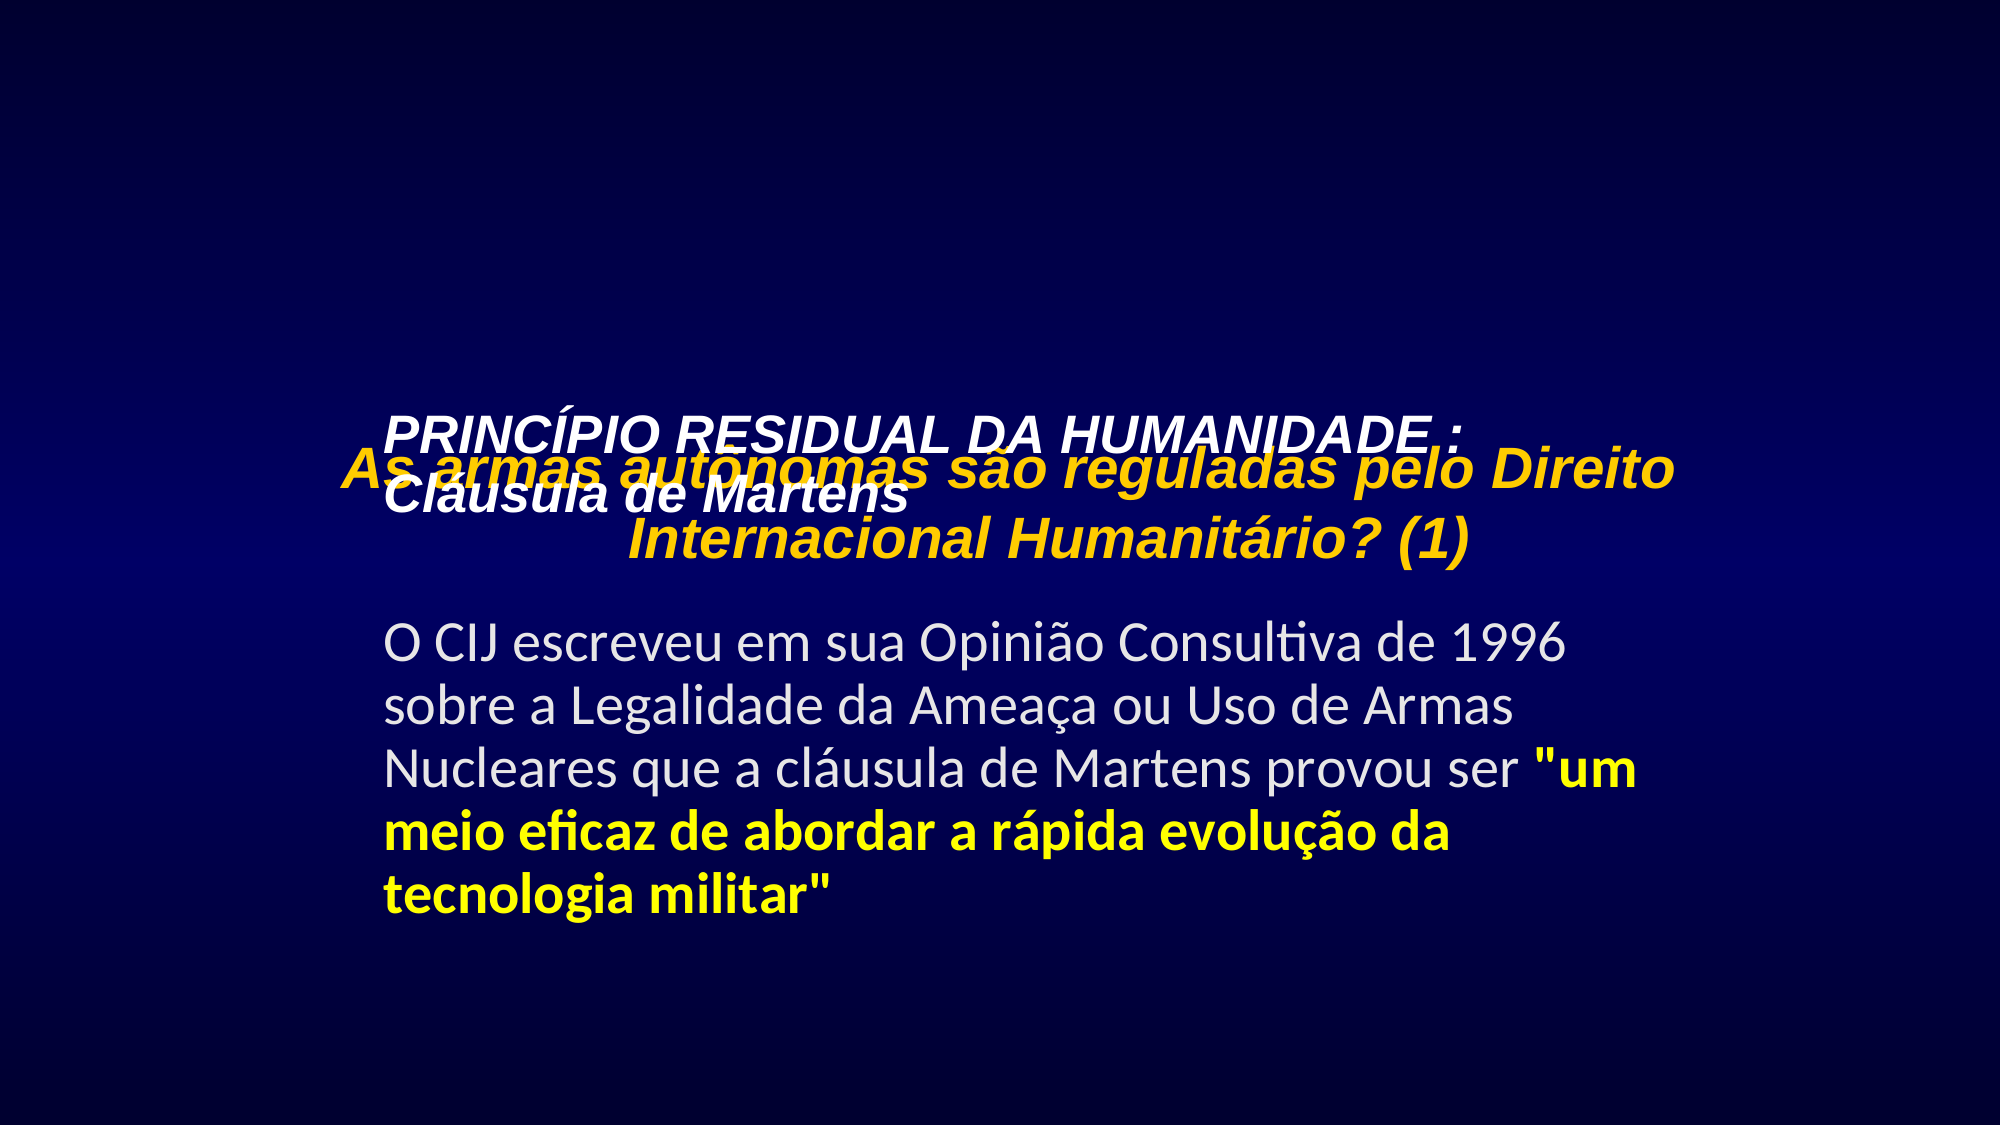

As armas autônomas são reguladas pelo Direito Internacional Humanitário? (1)
PRINCÍPIO RESIDUAL DA HUMANIDADE : Cláusula de Martens
O CIJ escreveu em sua Opinião Consultiva de 1996 sobre a Legalidade da Ameaça ou Uso de Armas Nucleares que a cláusula de Martens provou ser "um meio eficaz de abordar a rápida evolução da tecnologia militar"